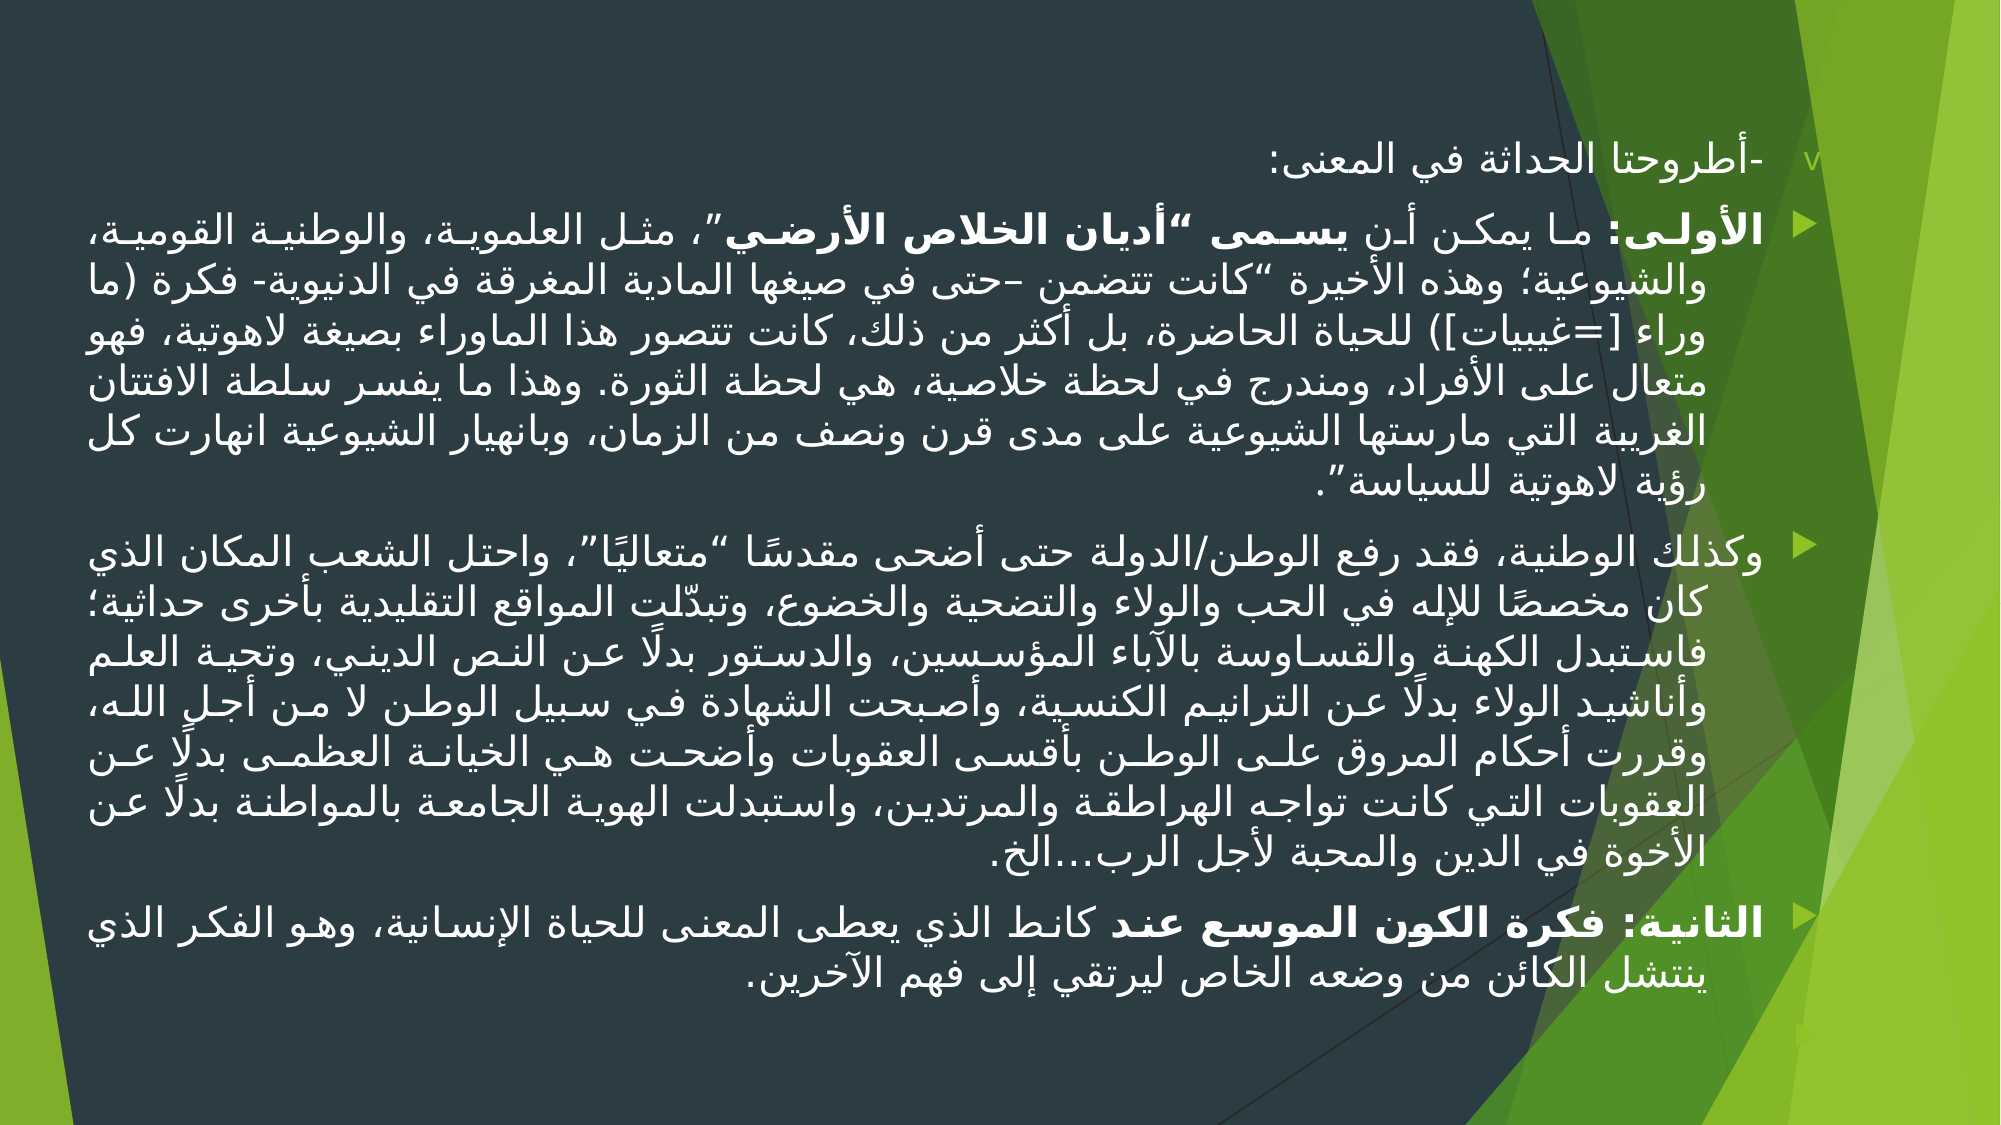

# -أطروحتا الحداثة في المعنى:
الأولى: ما يمكن أن يسمى “أديان الخلاص الأرضي”، مثل العلموية، والوطنية القومية، والشيوعية؛ وهذه الأخيرة “كانت تتضمن –حتى في صيغها المادية المغرقة في الدنيوية- فكرة (ما وراء [=غيبيات]) للحياة الحاضرة، بل أكثر من ذلك، كانت تتصور هذا الماوراء بصيغة لاهوتية، فهو متعال على الأفراد، ومندرج في لحظة خلاصية، هي لحظة الثورة. وهذا ما يفسر سلطة الافتتان الغريبة التي مارستها الشيوعية على مدى قرن ونصف من الزمان، وبانهيار الشيوعية انهارت كل رؤية لاهوتية للسياسة”.
وكذلك الوطنية، فقد رفع الوطن/الدولة حتى أضحى مقدسًا “متعاليًا”، واحتل الشعب المكان الذي كان مخصصًا للإله في الحب والولاء والتضحية والخضوع، وتبدّلت المواقع التقليدية بأخرى حداثية؛ فاستبدل الكهنة والقساوسة بالآباء المؤسسين، والدستور بدلًا عن النص الديني، وتحية العلم وأناشيد الولاء بدلًا عن الترانيم الكنسية، وأصبحت الشهادة في سبيل الوطن لا من أجل الله، وقررت أحكام المروق على الوطن بأقسى العقوبات وأضحت هي الخيانة العظمى بدلًا عن العقوبات التي كانت تواجه الهراطقة والمرتدين، واستبدلت الهوية الجامعة بالمواطنة بدلًا عن الأخوة في الدين والمحبة لأجل الرب…الخ.
الثانية: فكرة الكون الموسع عند كانط الذي يعطى المعنى للحياة الإنسانية، وهو الفكر الذي ينتشل الكائن من وضعه الخاص ليرتقي إلى فهم الآخرين.